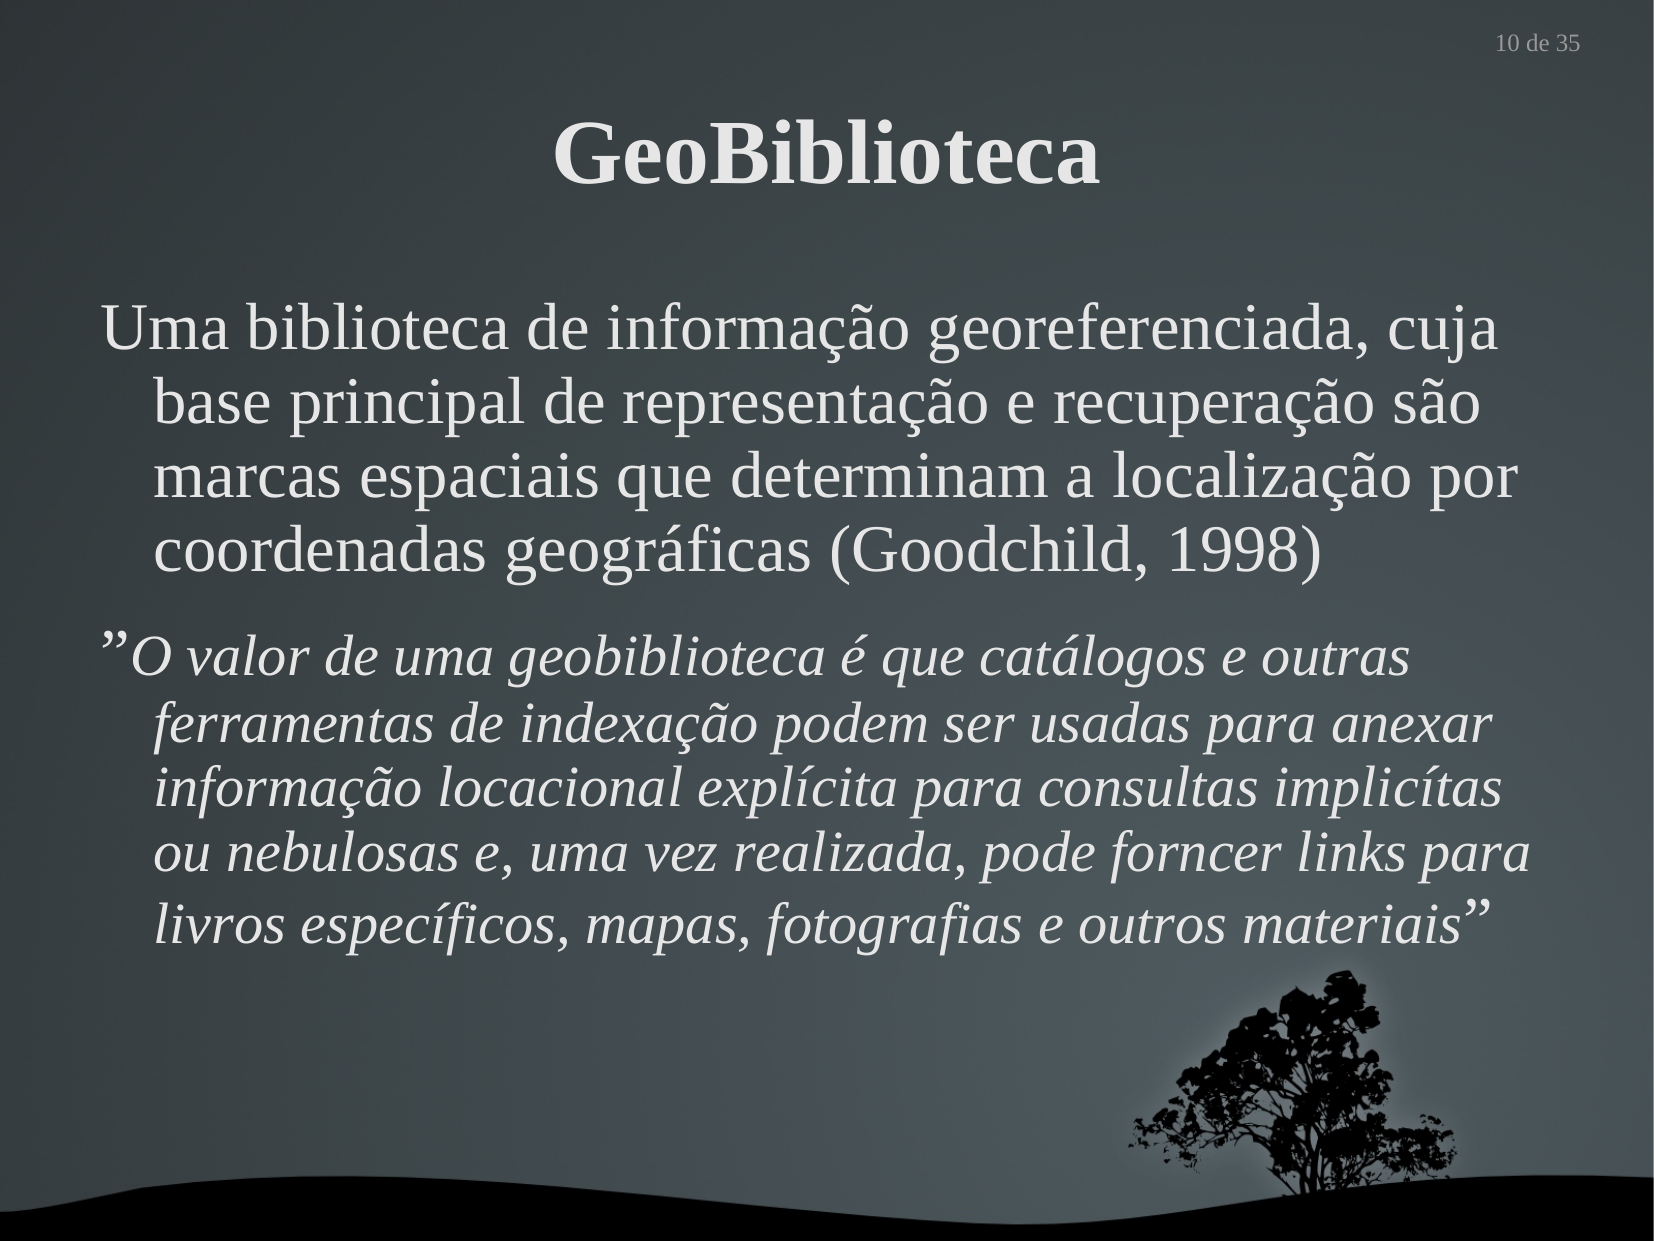

# GeoBiblioteca
Uma biblioteca de informação georeferenciada, cuja base principal de representação e recuperação são marcas espaciais que determinam a localização por coordenadas geográficas (Goodchild, 1998)
”O valor de uma geobiblioteca é que catálogos e outras ferramentas de indexação podem ser usadas para anexar informação locacional explícita para consultas implicítas ou nebulosas e, uma vez realizada, pode forncer links para livros específicos, mapas, fotografias e outros materiais”